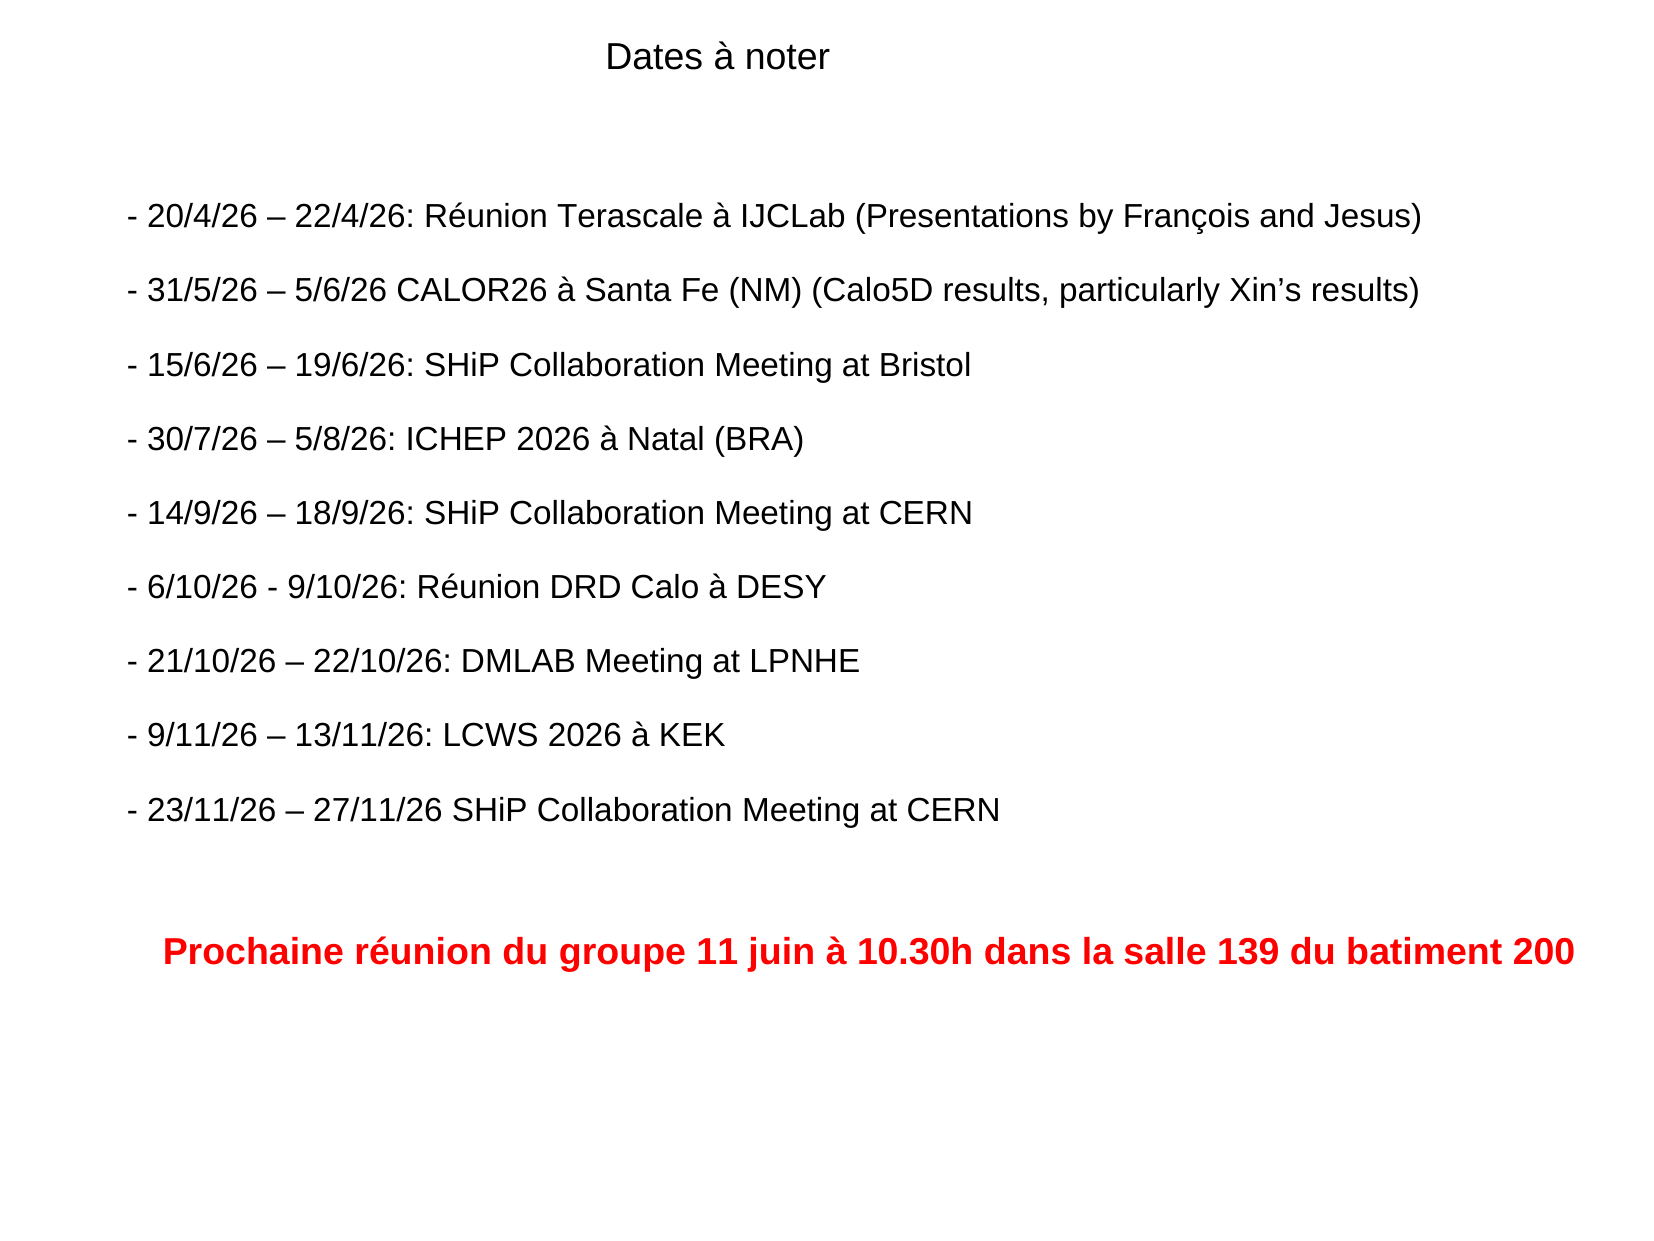

Dates à noter
- 20/4/26 – 22/4/26: Réunion Terascale à IJCLab (Presentations by François and Jesus)
- 31/5/26 – 5/6/26 CALOR26 à Santa Fe (NM) (Calo5D results, particularly Xin’s results)
- 15/6/26 – 19/6/26: SHiP Collaboration Meeting at Bristol
- 30/7/26 – 5/8/26: ICHEP 2026 à Natal (BRA)
- 14/9/26 – 18/9/26: SHiP Collaboration Meeting at CERN
- 6/10/26 - 9/10/26: Réunion DRD Calo à DESY
- 21/10/26 – 22/10/26: DMLAB Meeting at LPNHE
- 9/11/26 – 13/11/26: LCWS 2026 à KEK
- 23/11/26 – 27/11/26 SHiP Collaboration Meeting at CERN
Prochaine réunion du groupe 11 juin à 10.30h dans la salle 139 du batiment 200